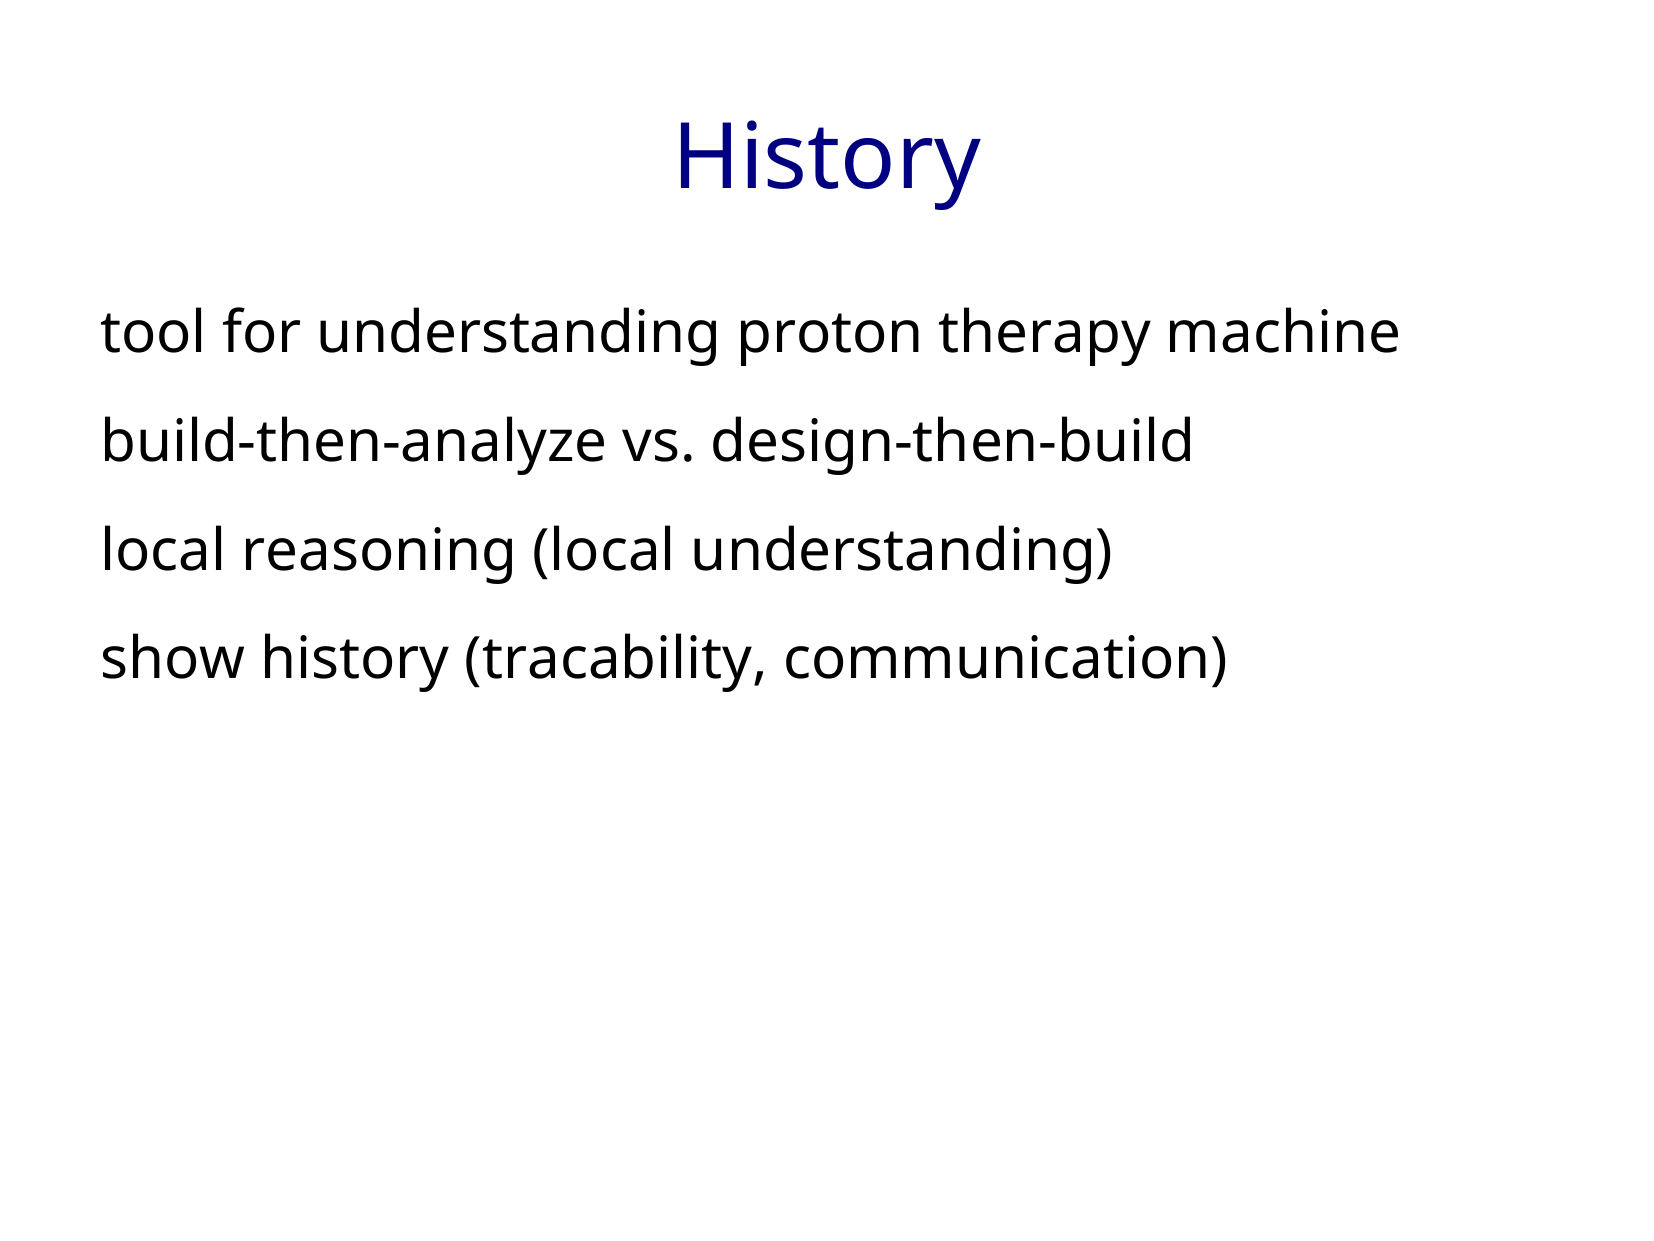

# History
tool for understanding proton therapy machine
build-then-analyze vs. design-then-build
local reasoning (local understanding)
show history (tracability, communication)